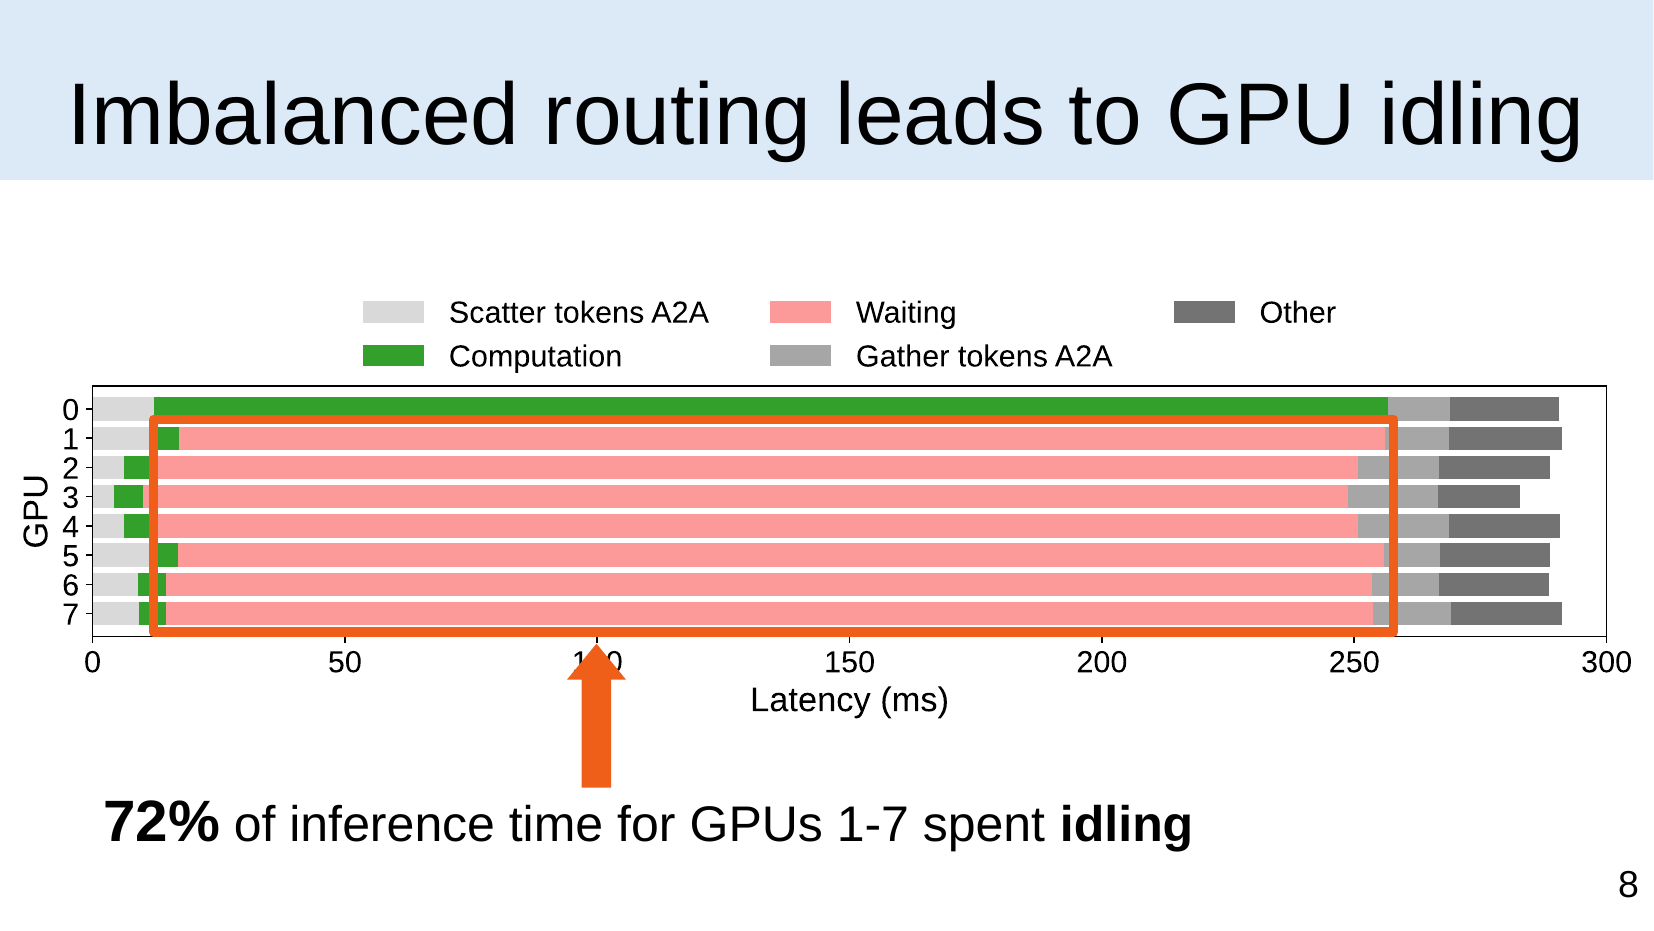

# Imbalanced routing leads to GPU idling
72% of inference time for GPUs 1-7 spent idling